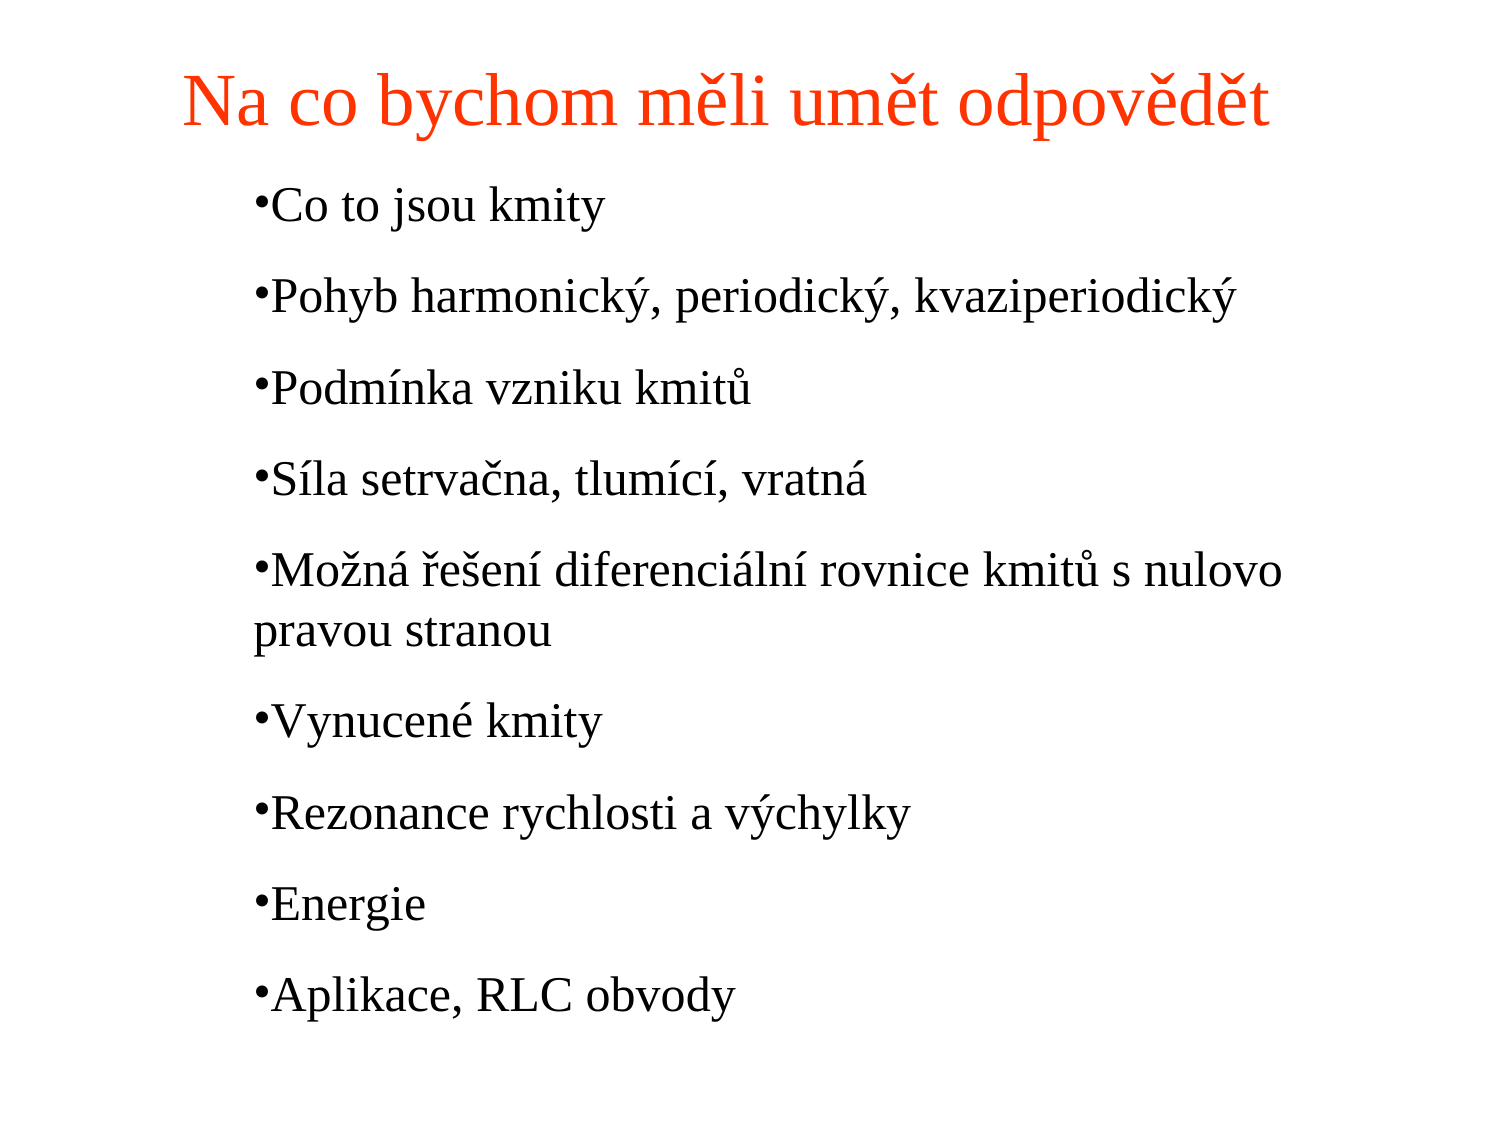

Na co bychom měli umět odpovědět
Co to jsou kmity
Pohyb harmonický, periodický, kvaziperiodický
Podmínka vzniku kmitů
Síla setrvačna, tlumící, vratná
Možná řešení diferenciální rovnice kmitů s nulovo pravou stranou
Vynucené kmity
Rezonance rychlosti a výchylky
Energie
Aplikace, RLC obvody